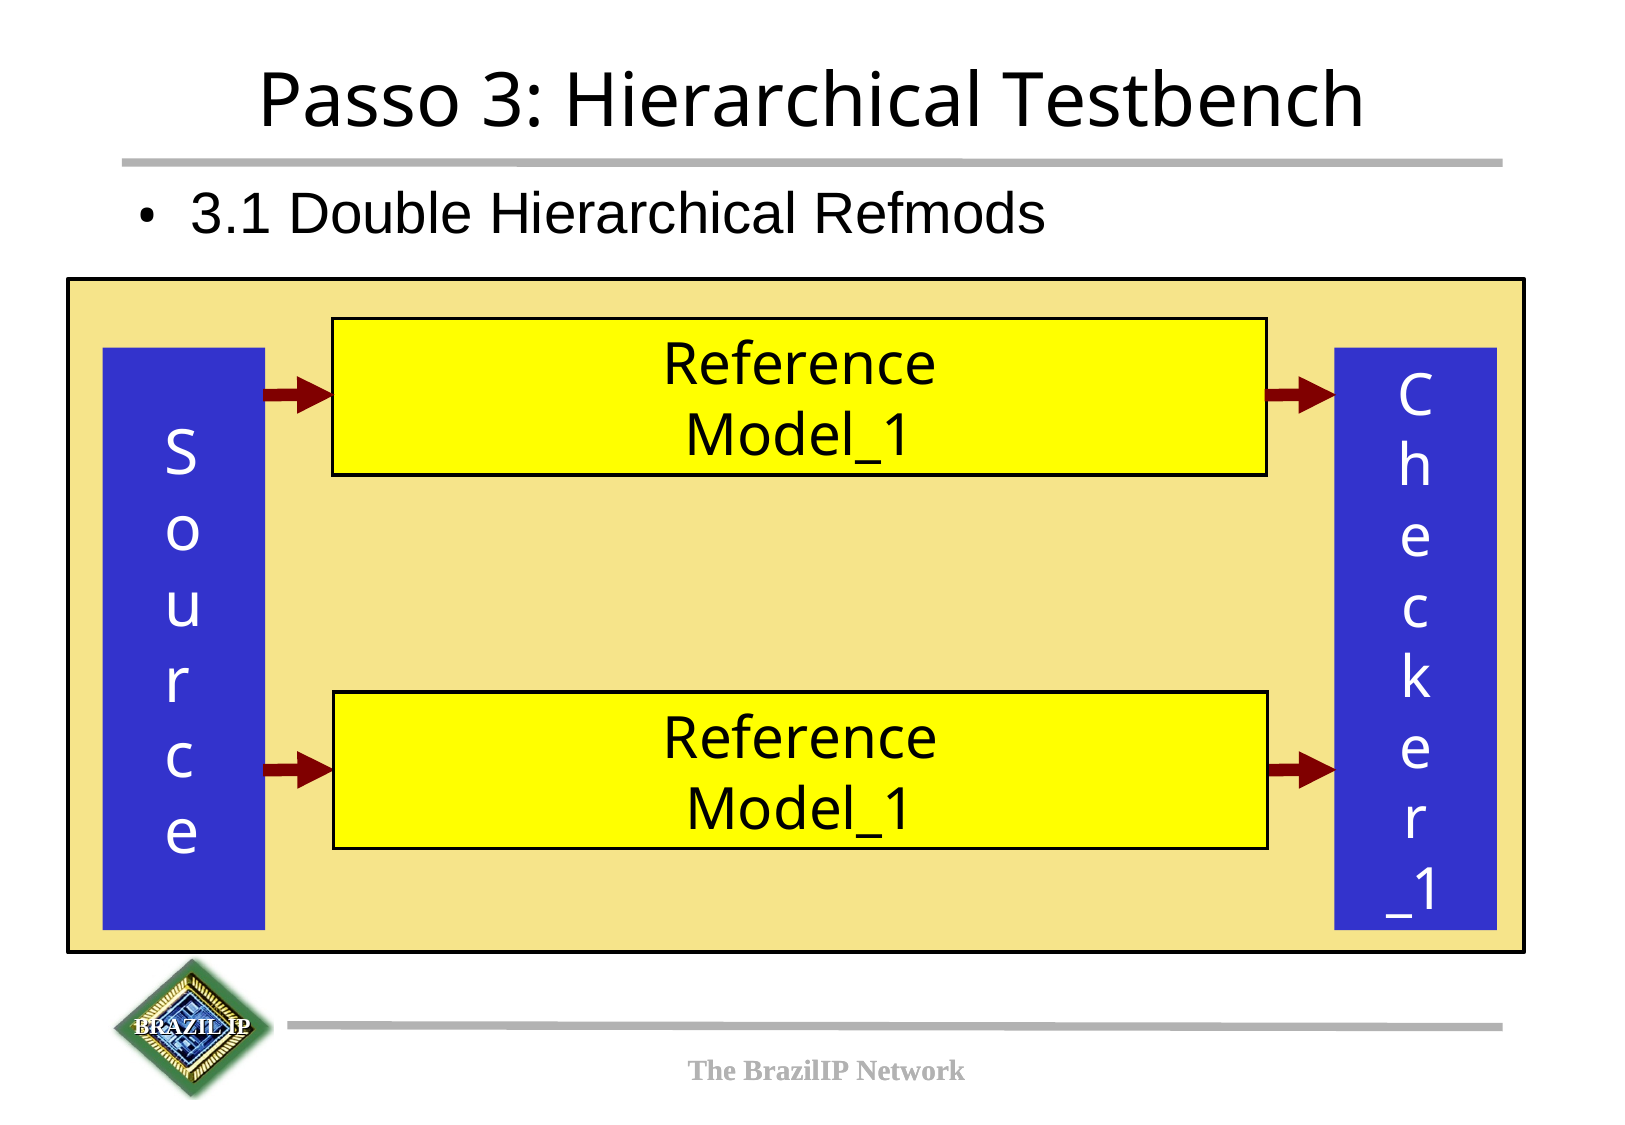

# Passo 3: Hierarchical Testbench
3.1 Double Hierarchical Refmods
Reference
Model_1
S
o
u
r
c
e
C
h
e
c
k
e
r
_1
Reference
Model_1